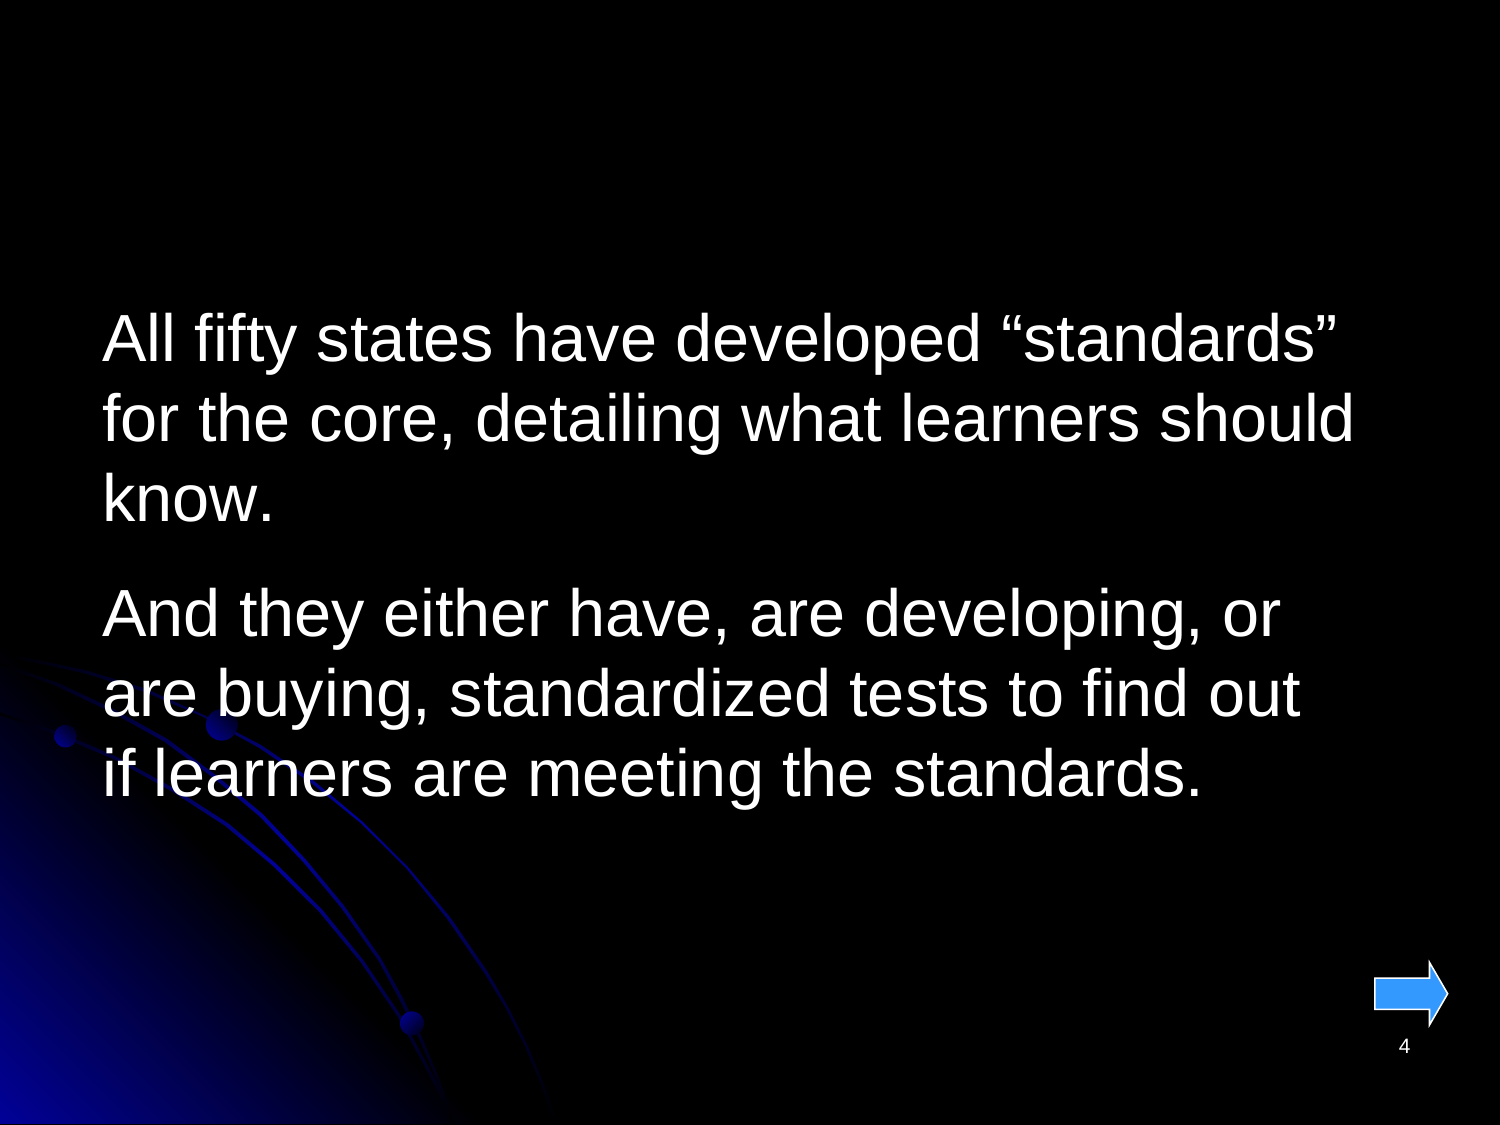

All fifty states have developed “standards” for the core, detailing what learners should know.
And they either have, are developing, or are buying, standardized tests to find out if learners are meeting the standards.
4